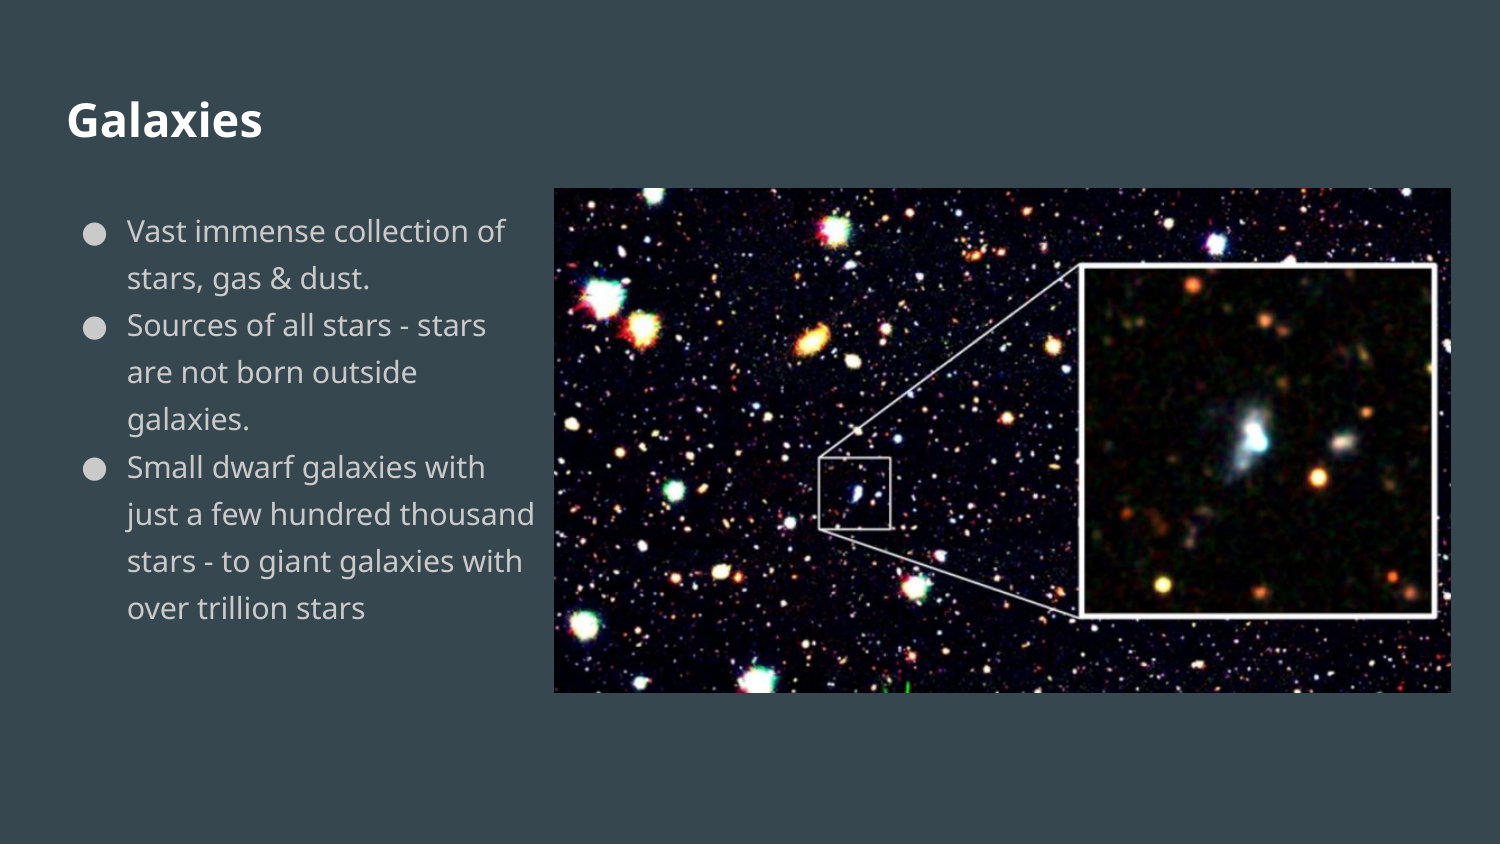

# Galaxies
Vast immense collection of stars, gas & dust.
Sources of all stars - stars are not born outside galaxies.
Small dwarf galaxies with just a few hundred thousand stars - to giant galaxies with over trillion stars